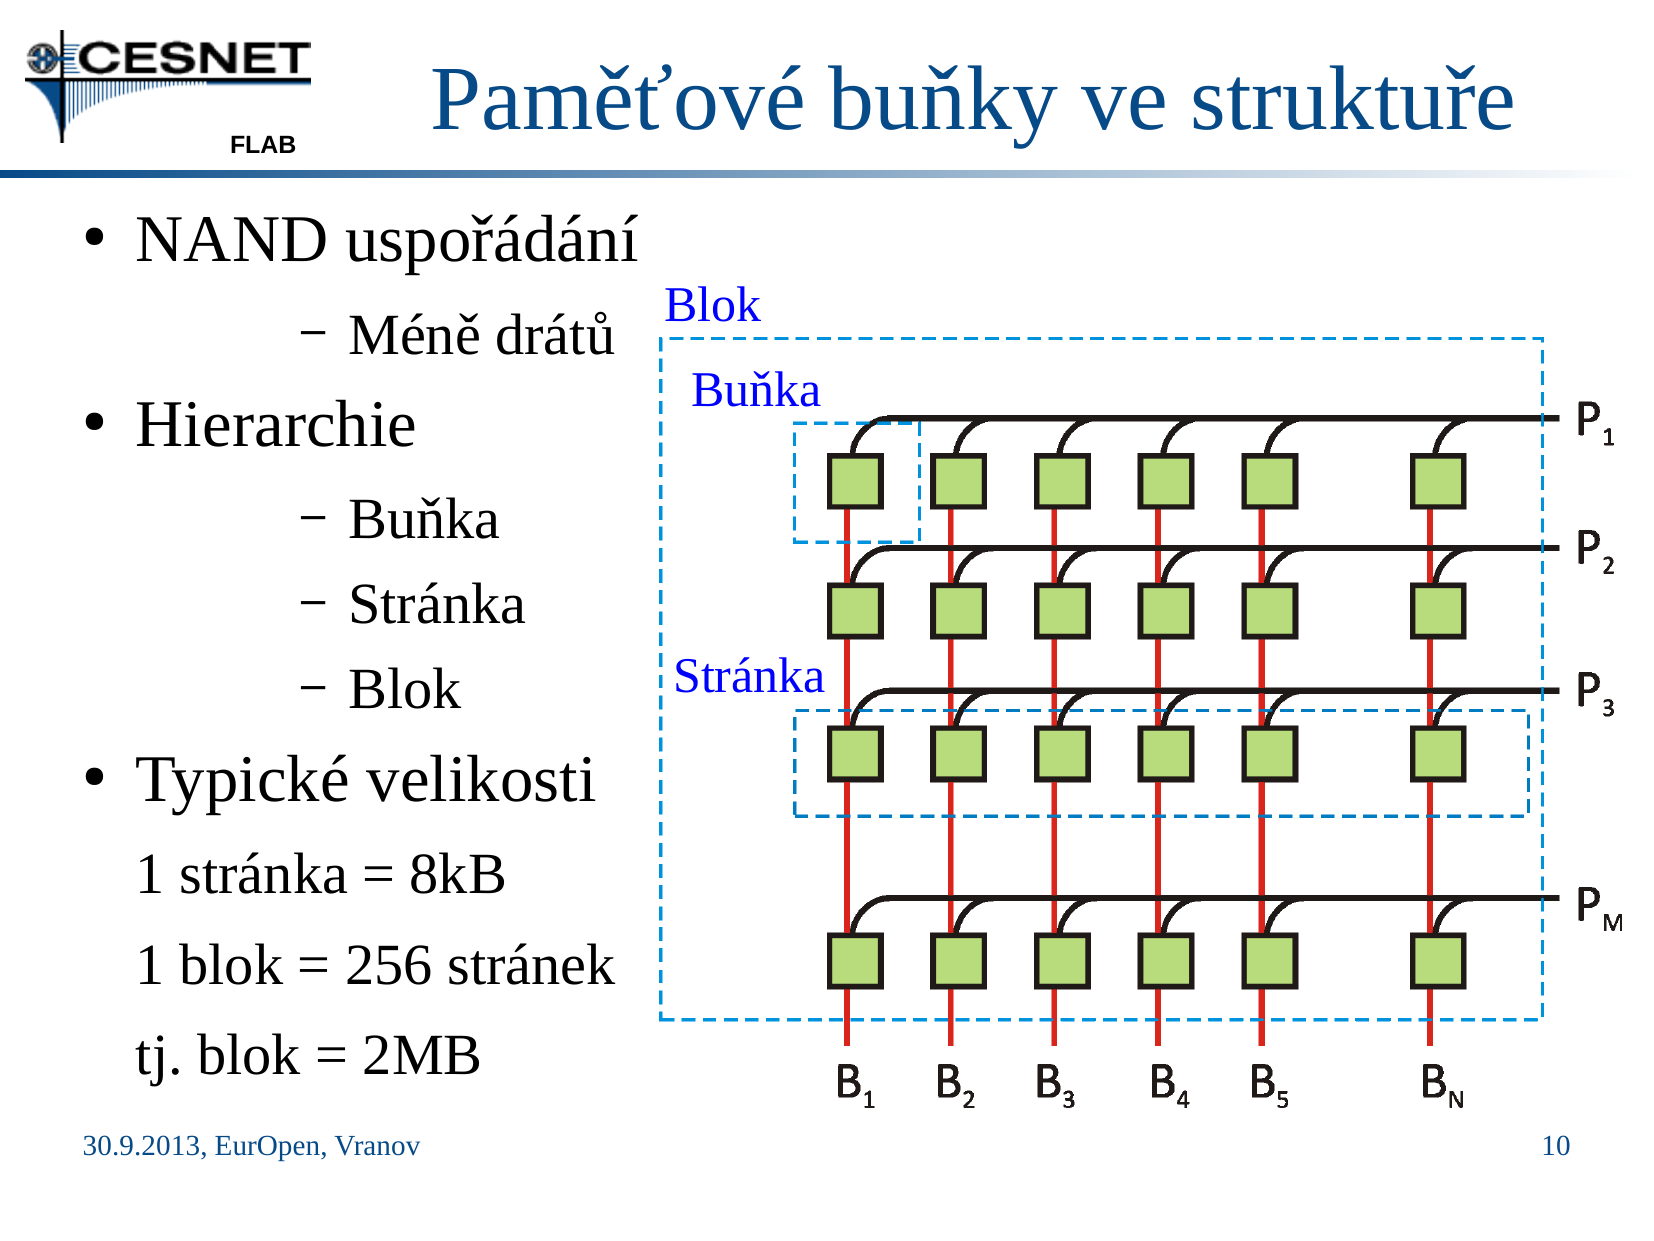

# Paměťové buňky ve struktuře
NAND uspořádání
Méně drátů
Hierarchie
Buňka
Stránka
Blok
Typické velikosti
1 stránka = 8kB
1 blok = 256 stránek
tj. blok = 2MB
Blok
Buňka
Stránka
30.9.2013, EurOpen, Vranov
10